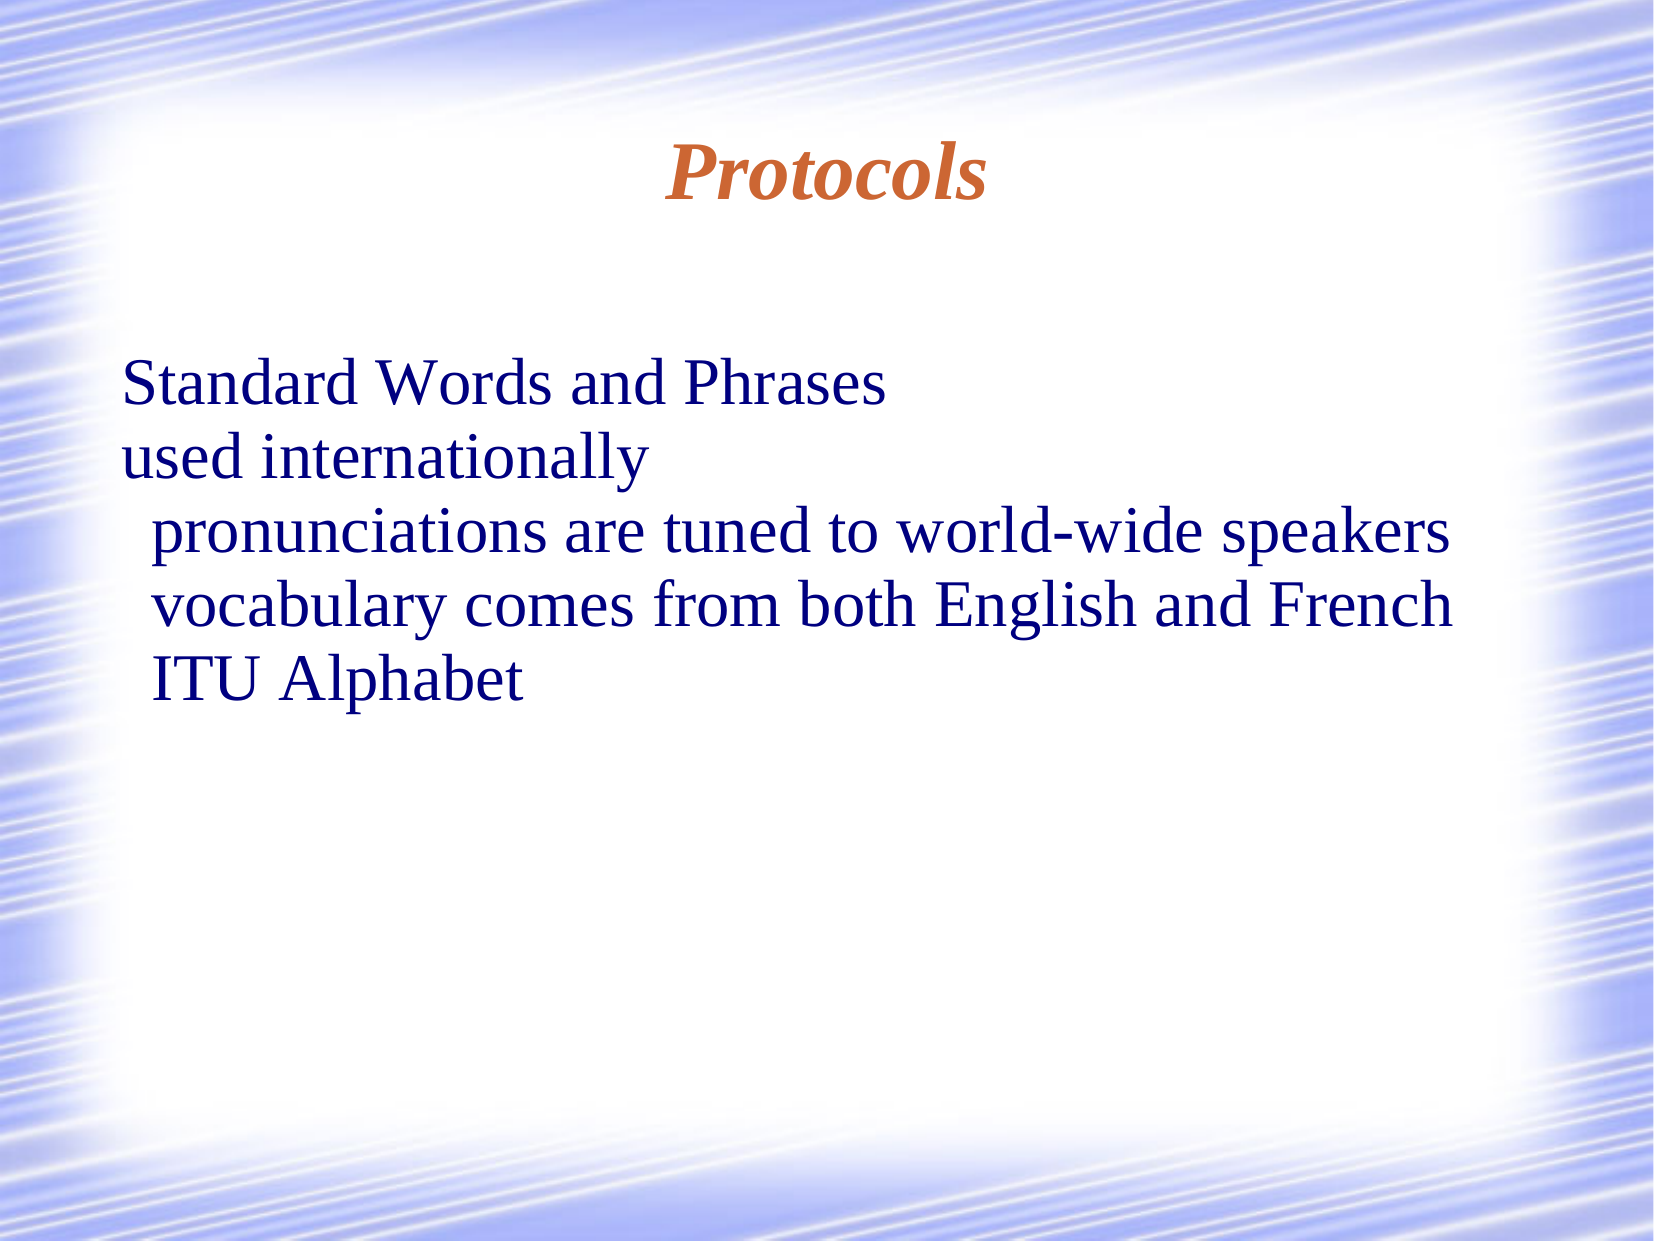

# Protocols
Standard Words and Phrases
used internationally
pronunciations are tuned to world-wide speakers
vocabulary comes from both English and French
ITU Alphabet